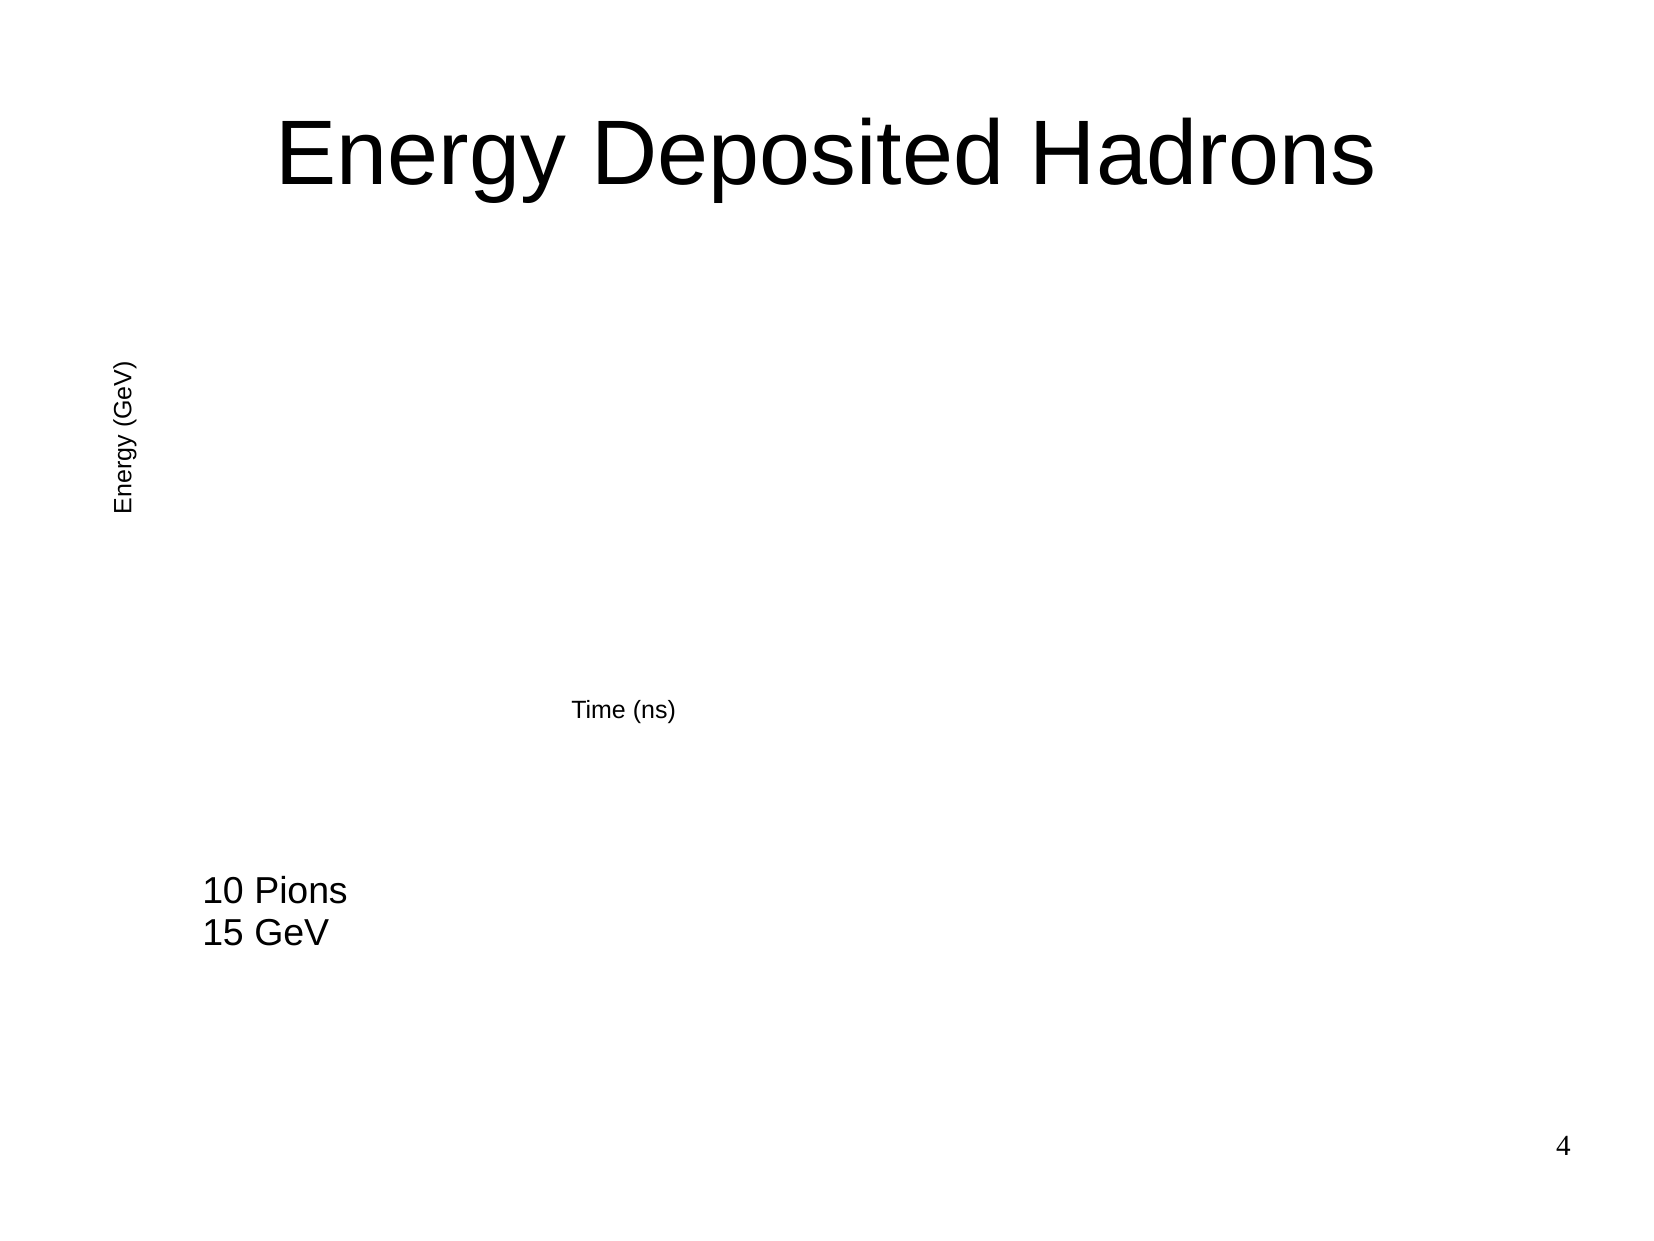

# Energy Deposited Hadrons
Energy (GeV)
Time (ns)
10 Pions
15 GeV
4